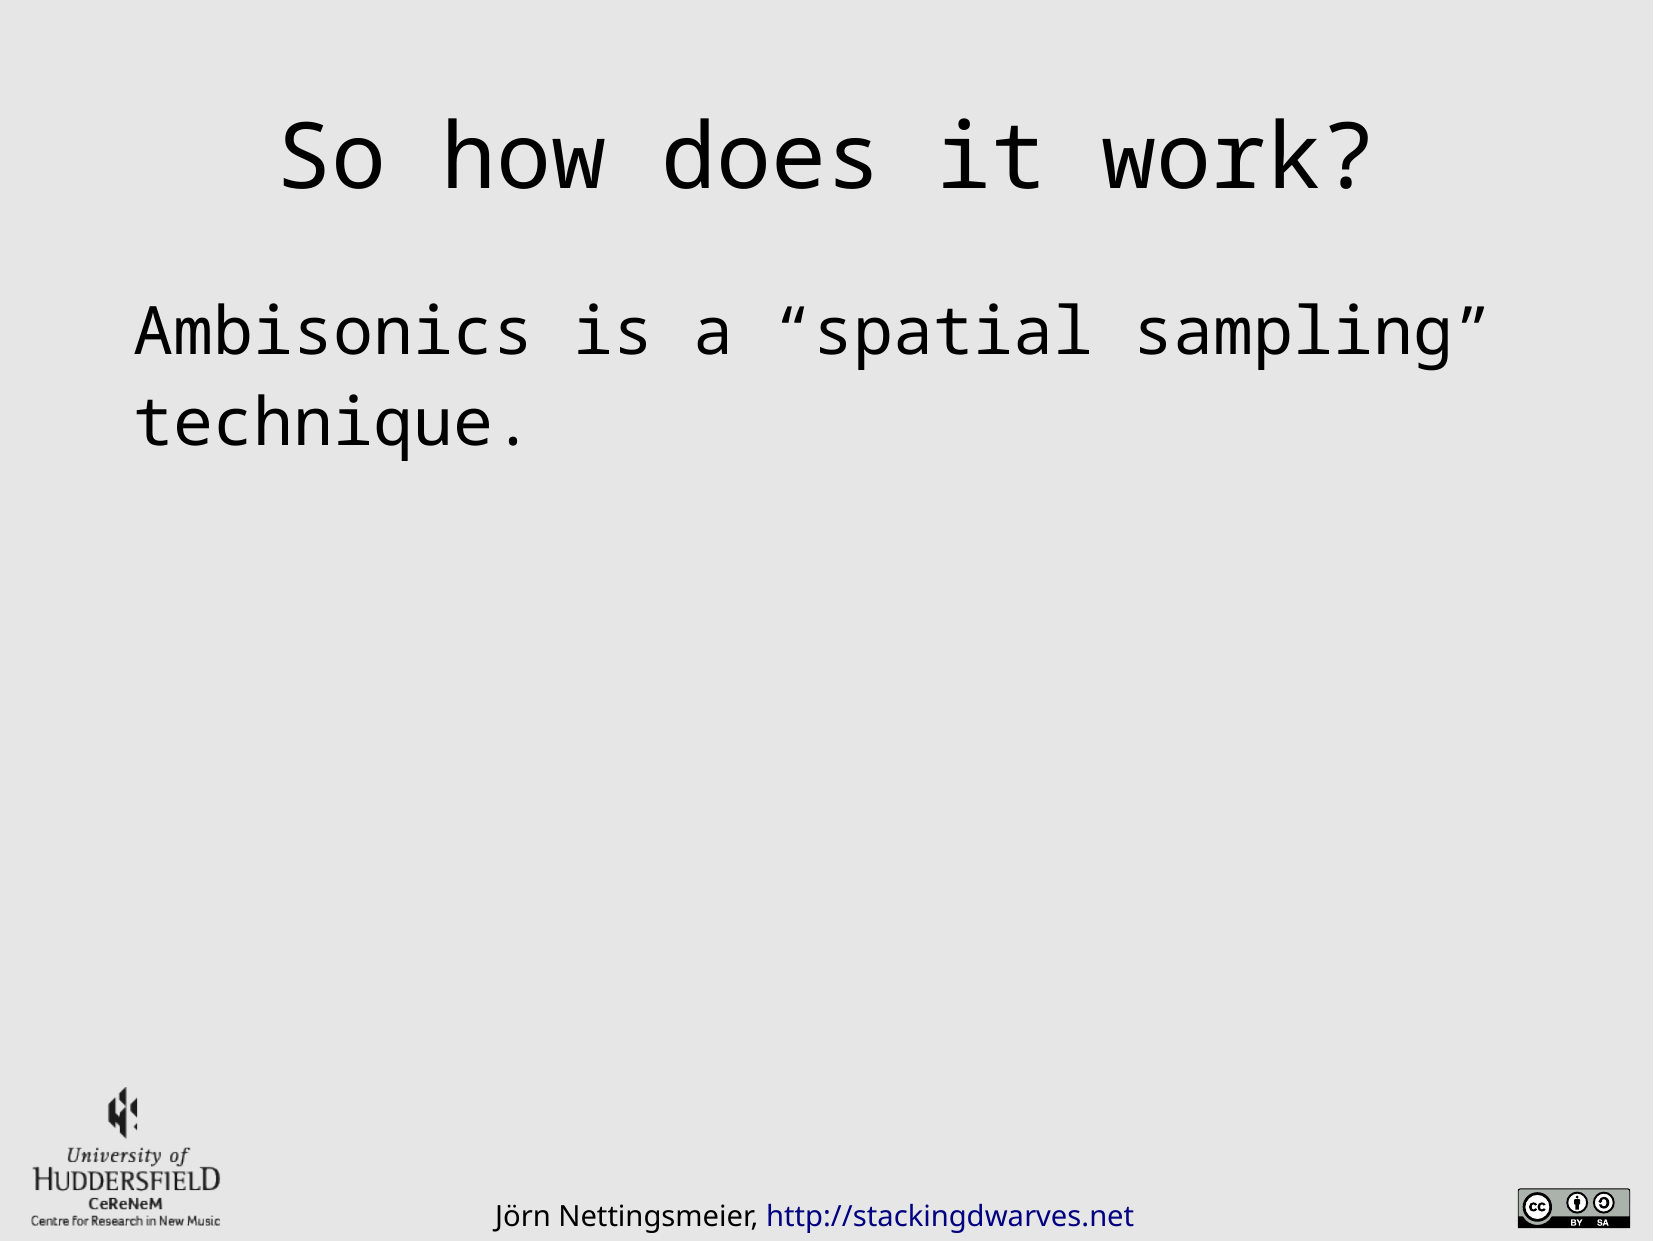

# So how does it work?
Ambisonics is a “spatial sampling” technique.